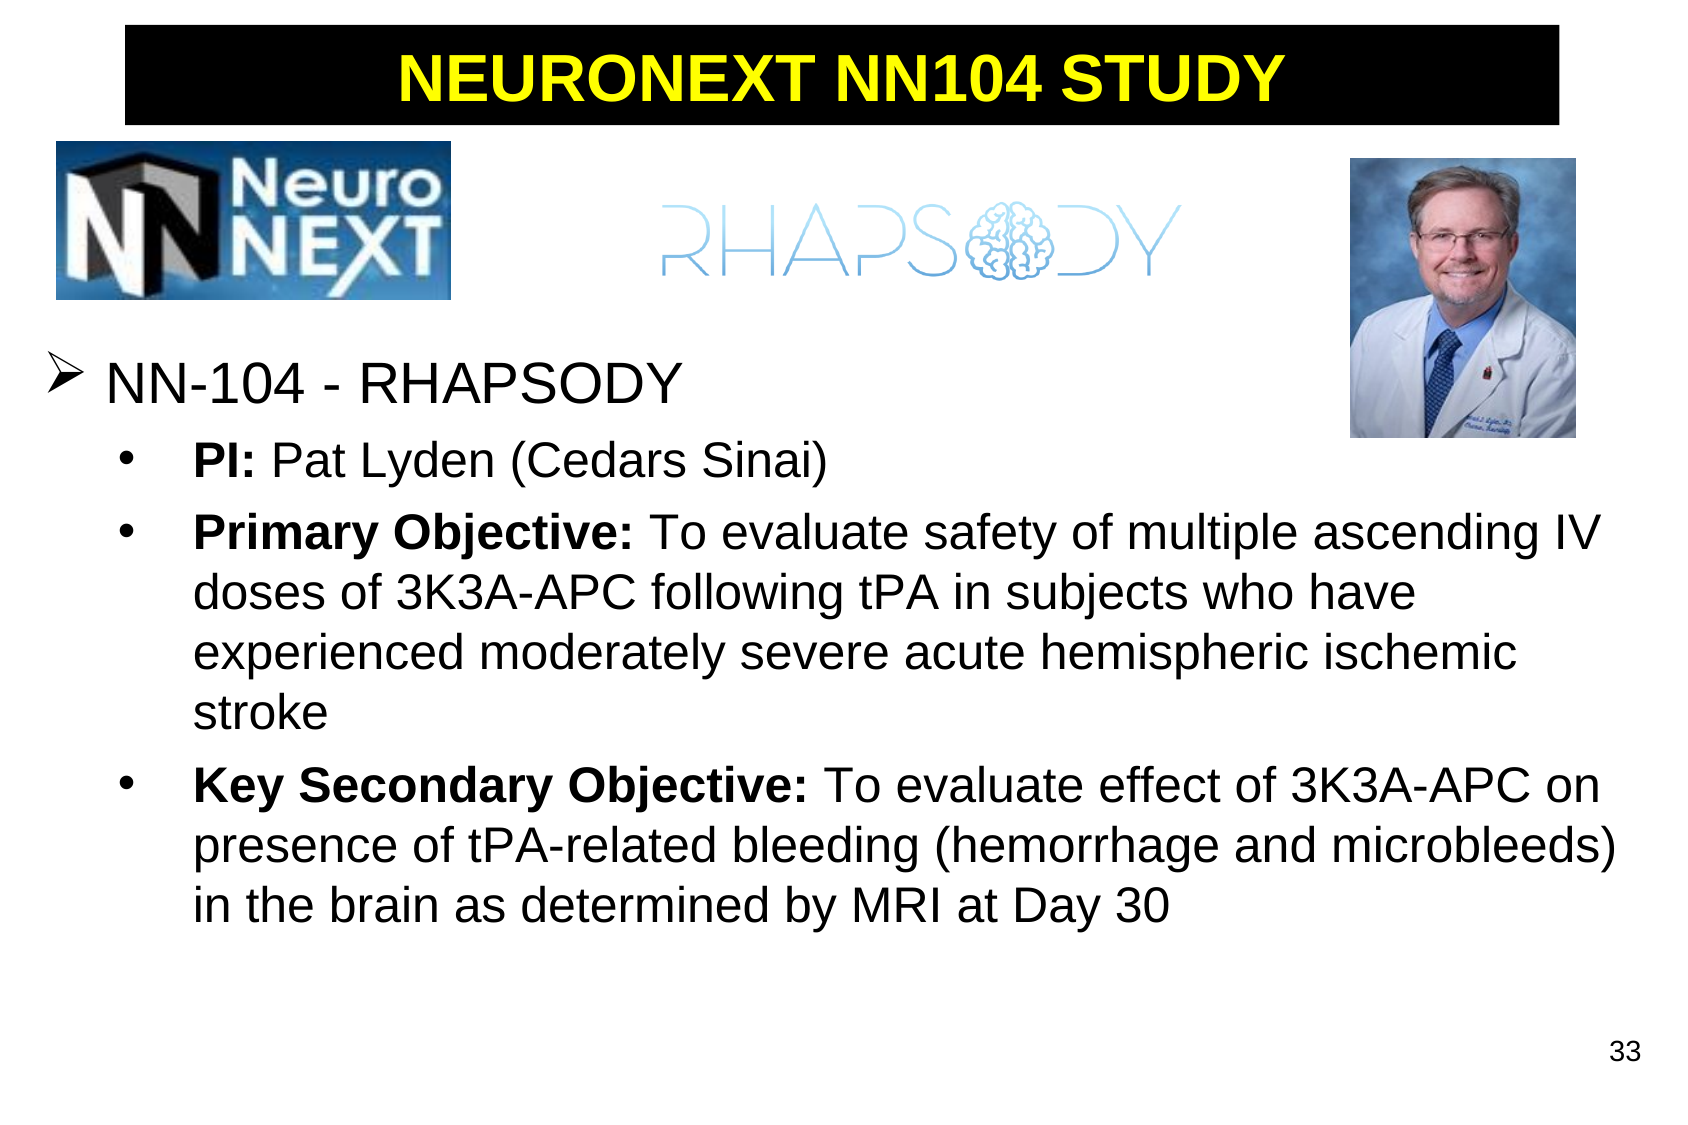

# NEURONEXT NN104 STUDY
 NN-104 - RHAPSODY
PI: Pat Lyden (Cedars Sinai)
Primary Objective: To evaluate safety of multiple ascending IV doses of 3K3A-APC following tPA in subjects who have experienced moderately severe acute hemispheric ischemic stroke
Key Secondary Objective: To evaluate effect of 3K3A-APC on presence of tPA-related bleeding (hemorrhage and microbleeds) in the brain as determined by MRI at Day 30